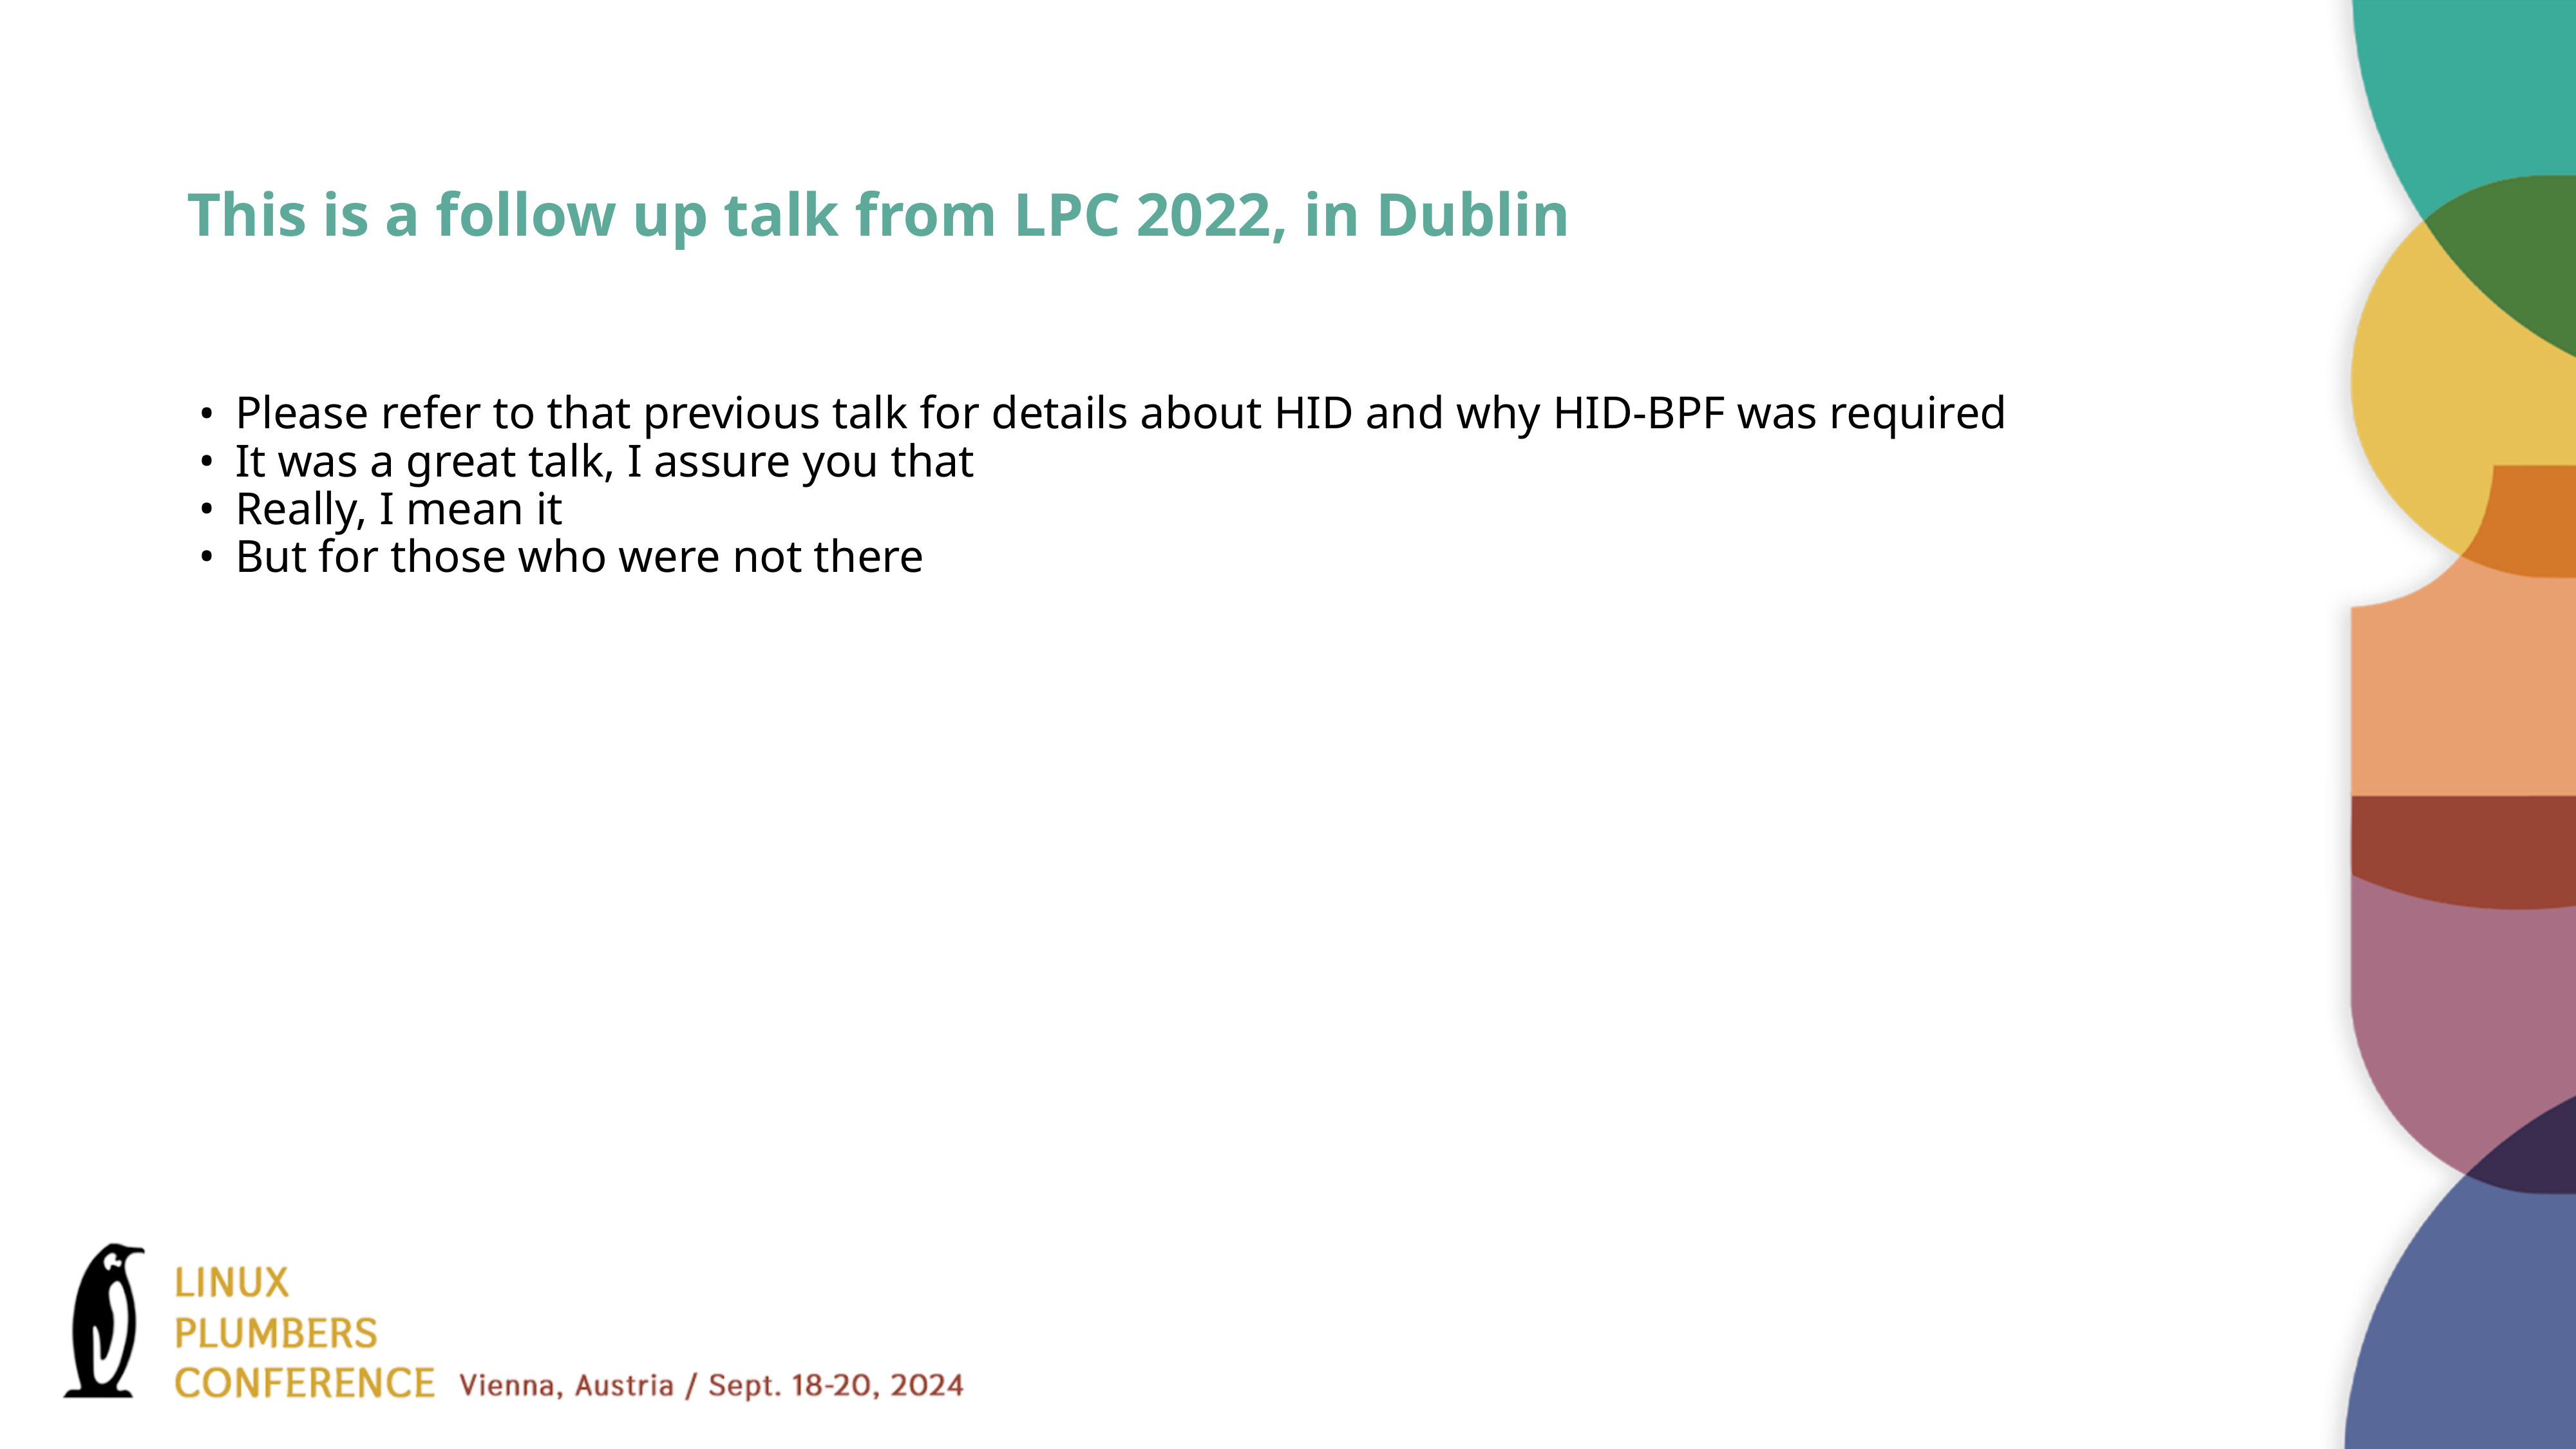

# This is a follow up talk from LPC 2022, in Dublin
Please refer to that previous talk for details about HID and why HID-BPF was required
It was a great talk, I assure you that
Really, I mean it
But for those who were not there